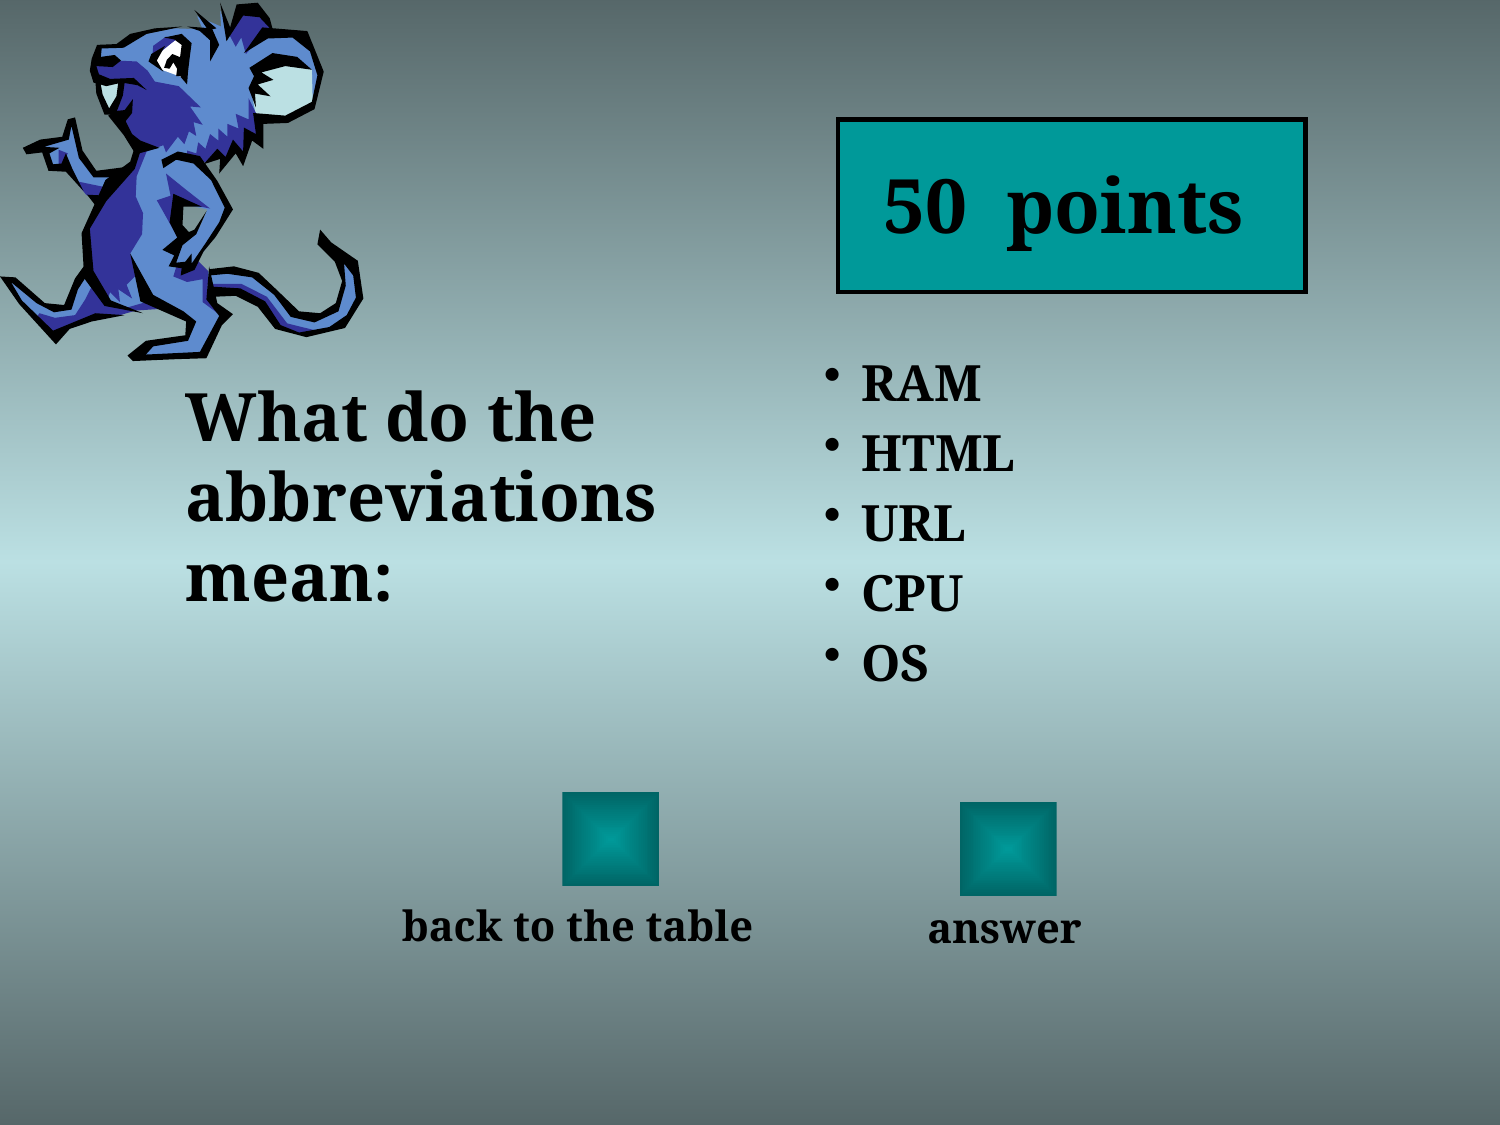

50 points
RAM
HTML
URL
CPU
OS
# What do the abbreviations mean:
back to the table
answer